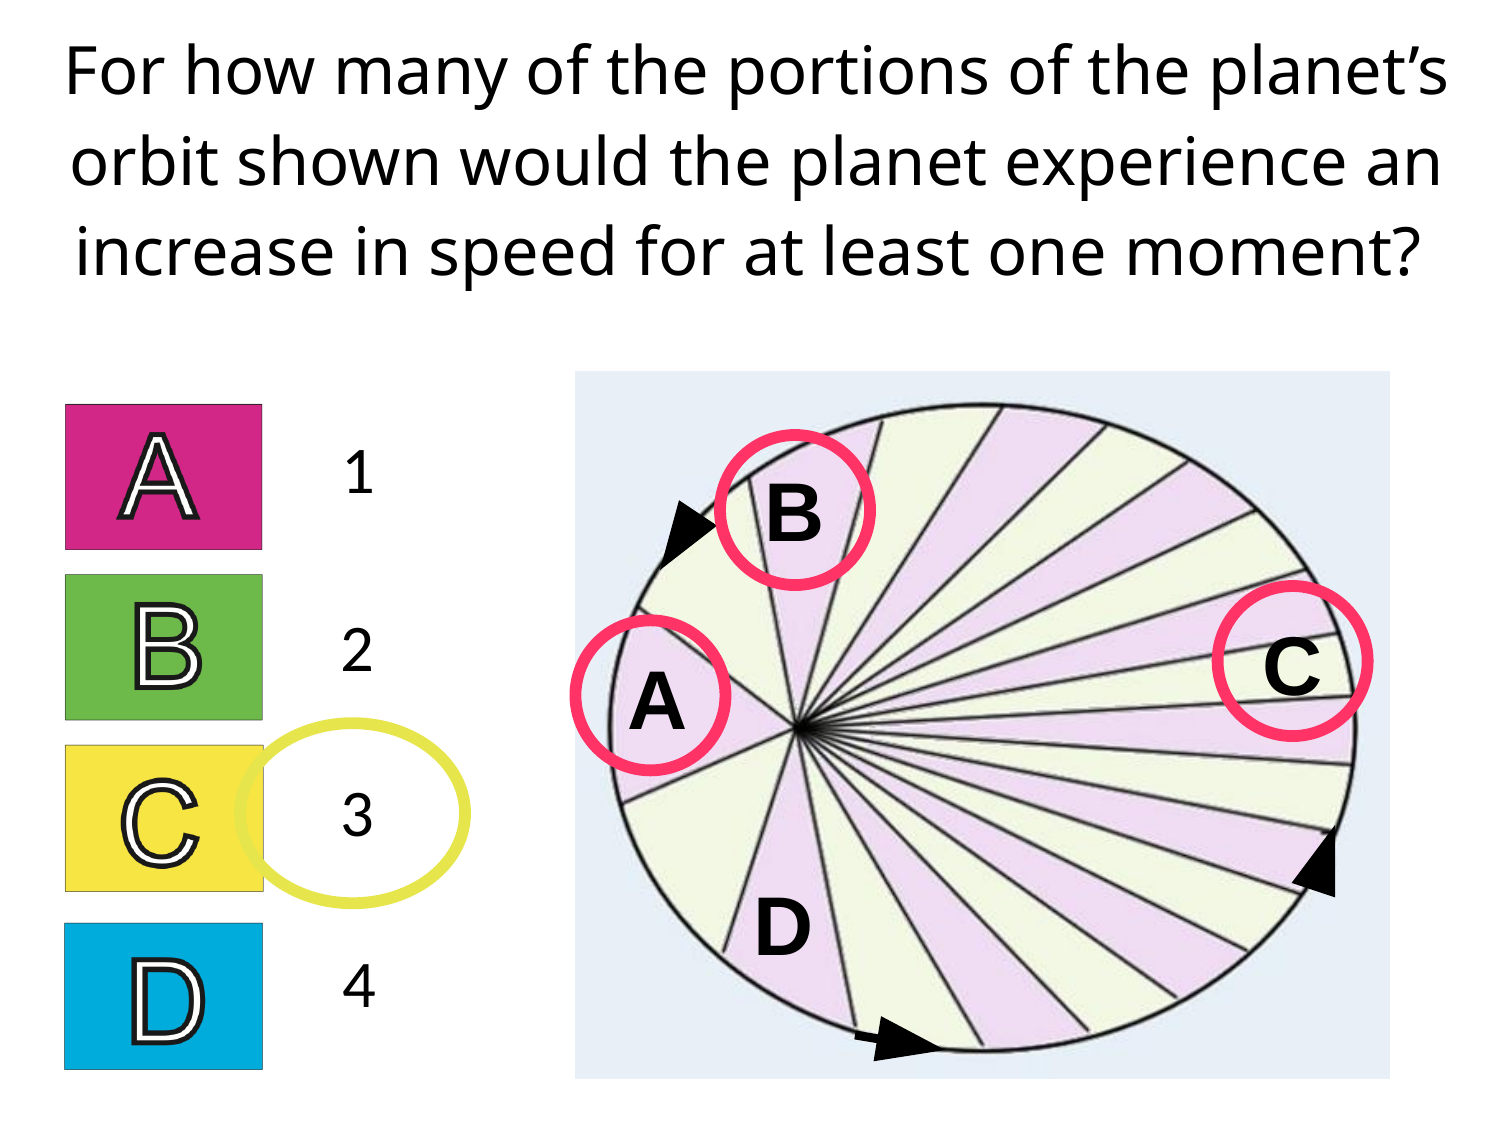

# For how many of the portions of the planet’s orbit shown would the planet experience an increase in speed for at least one moment?
1
B
2
C
A
3
D
4